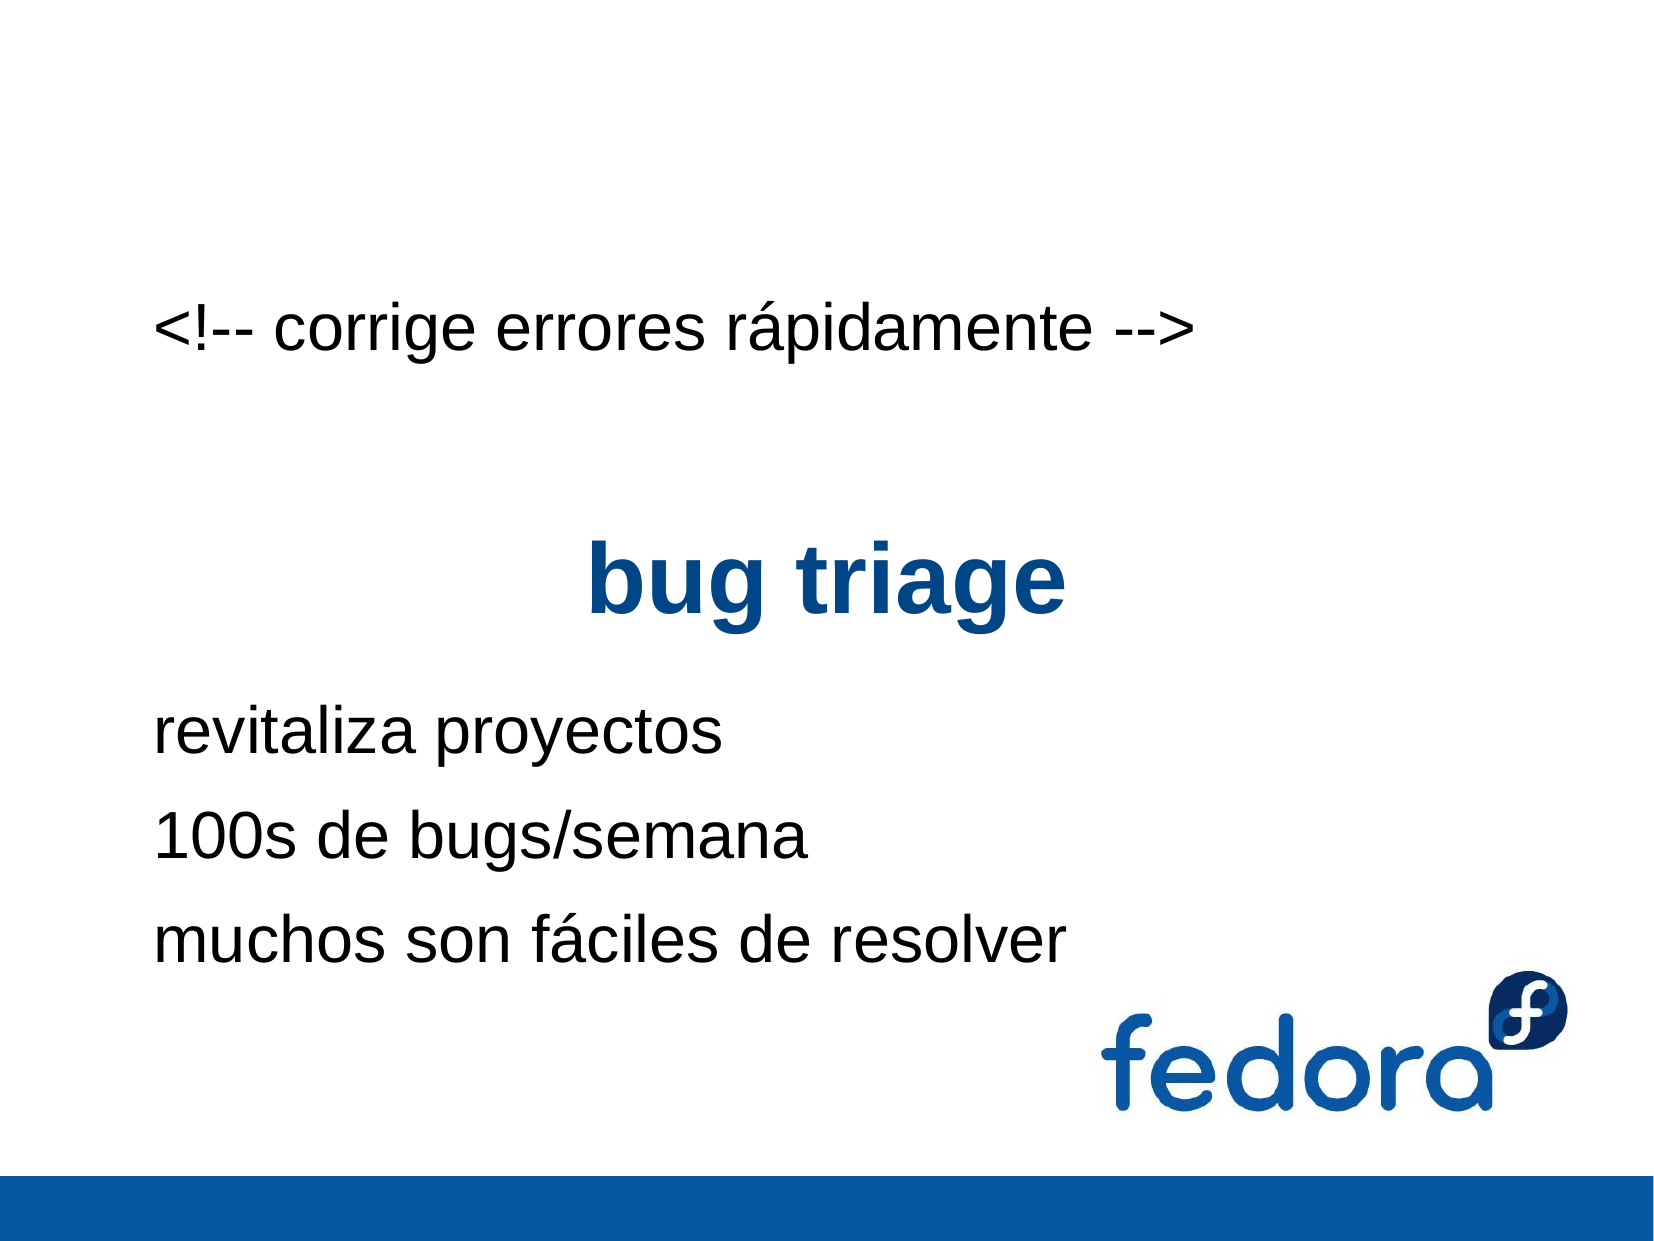

# bug triage
<!-- corrige errores rápidamente -->
revitaliza proyectos
100s de bugs/semana
muchos son fáciles de resolver